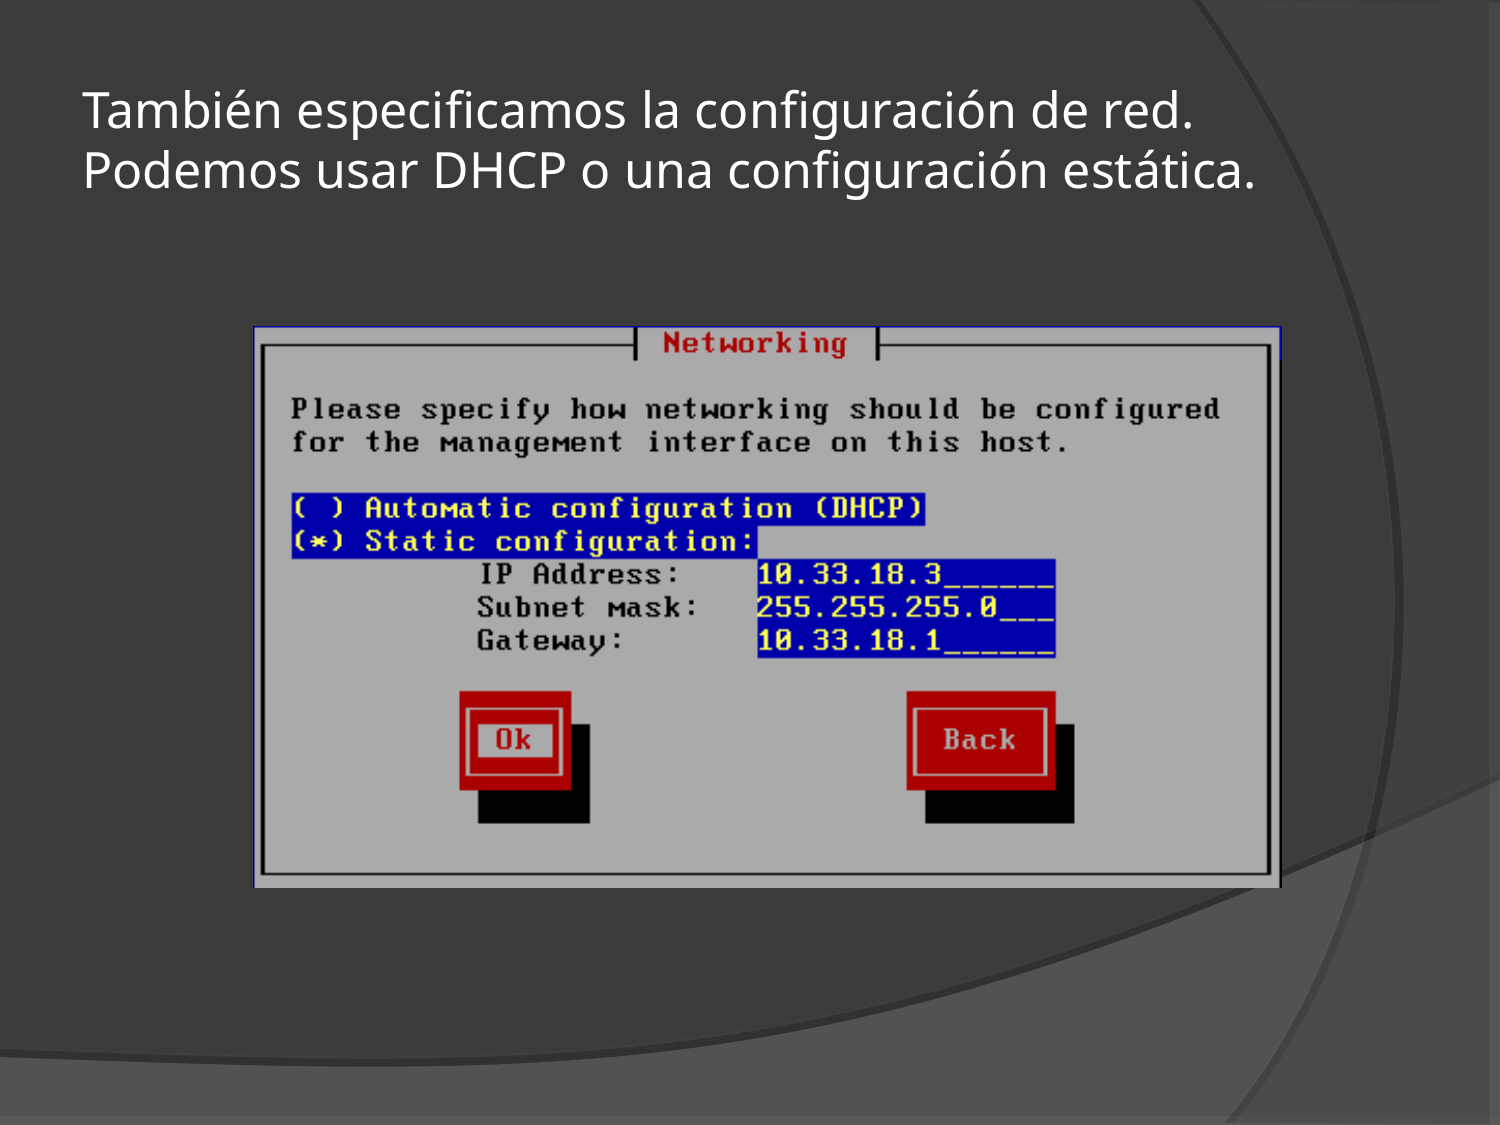

# También especificamos la configuración de red. Podemos usar DHCP o una configuración estática.